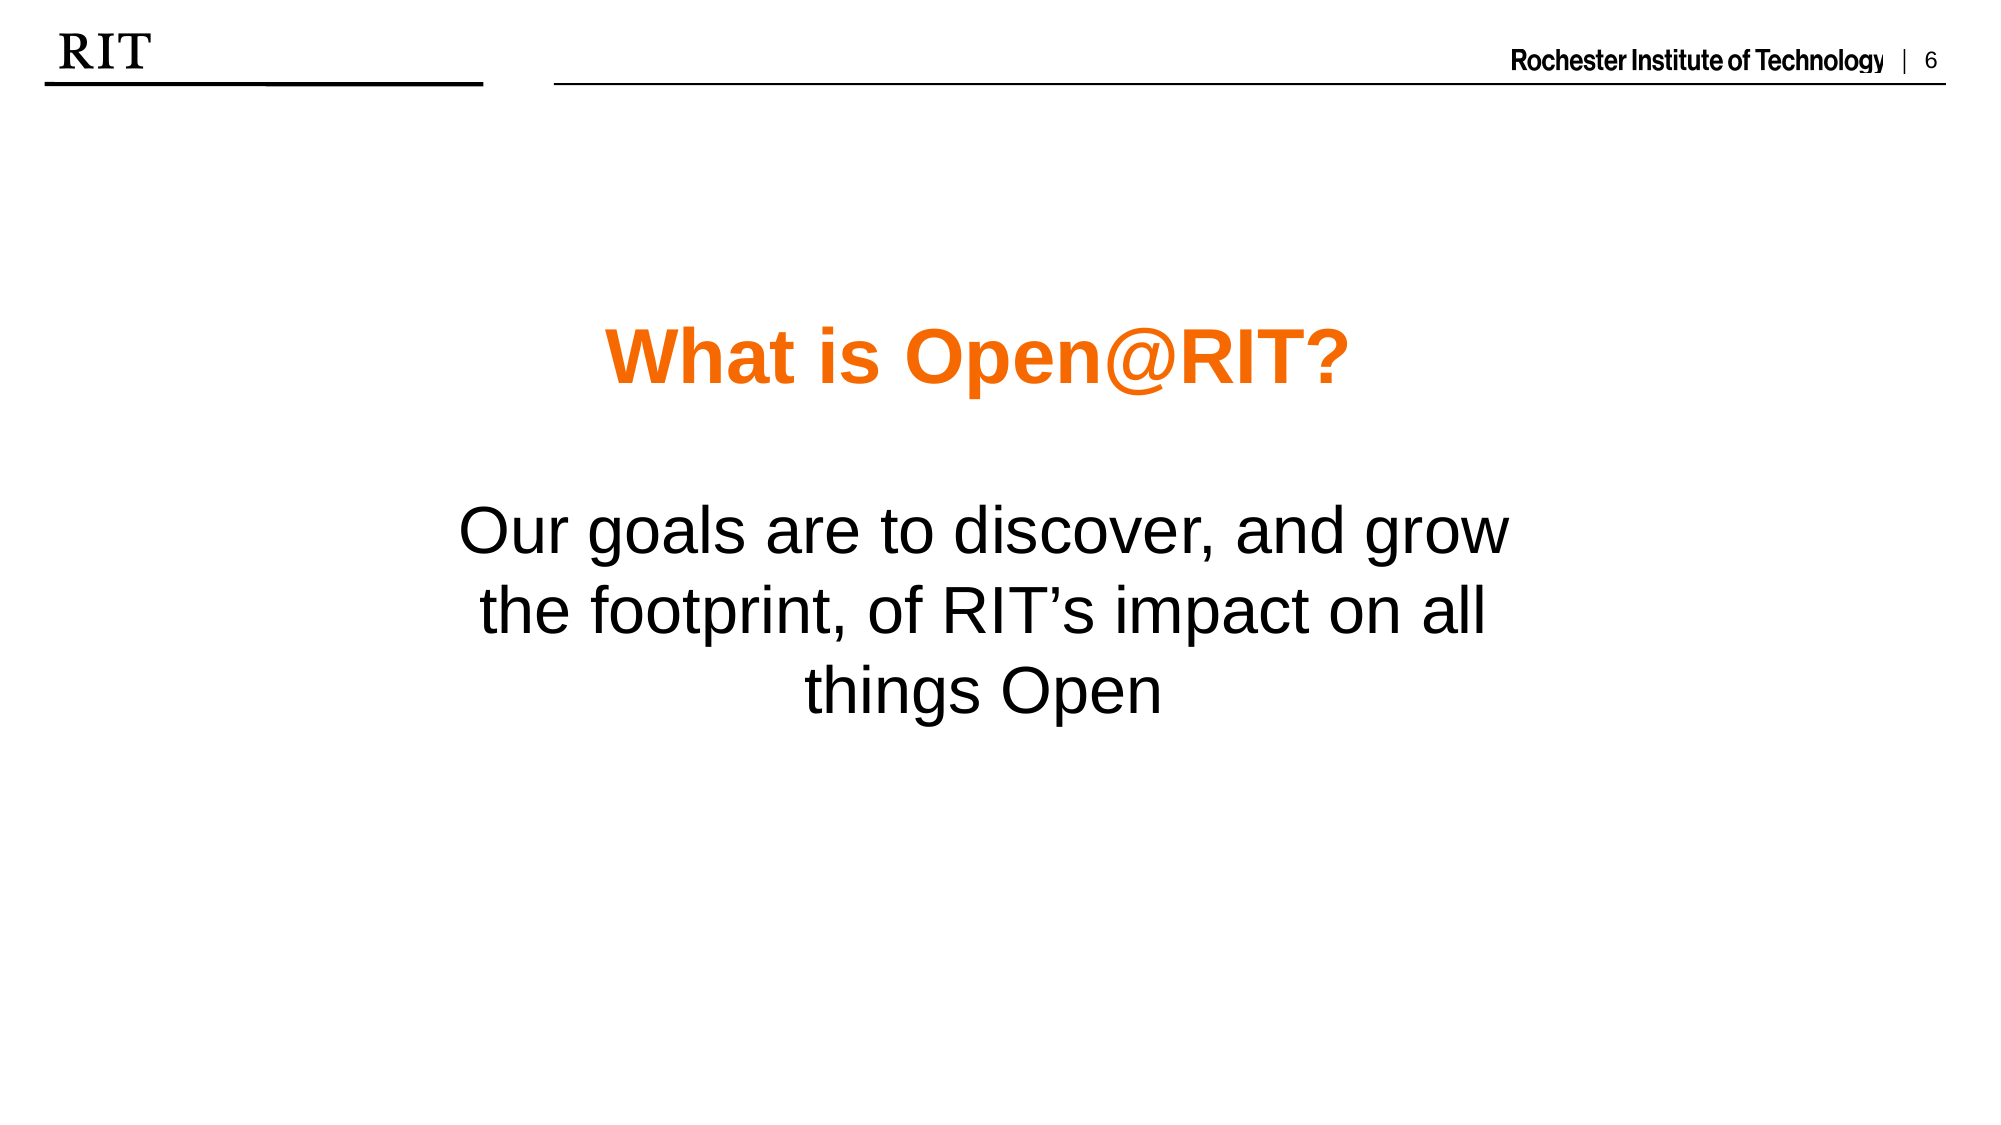

# What is Open@RIT?
Our goals are to discover, and grow the footprint, of RIT’s impact on all things Open